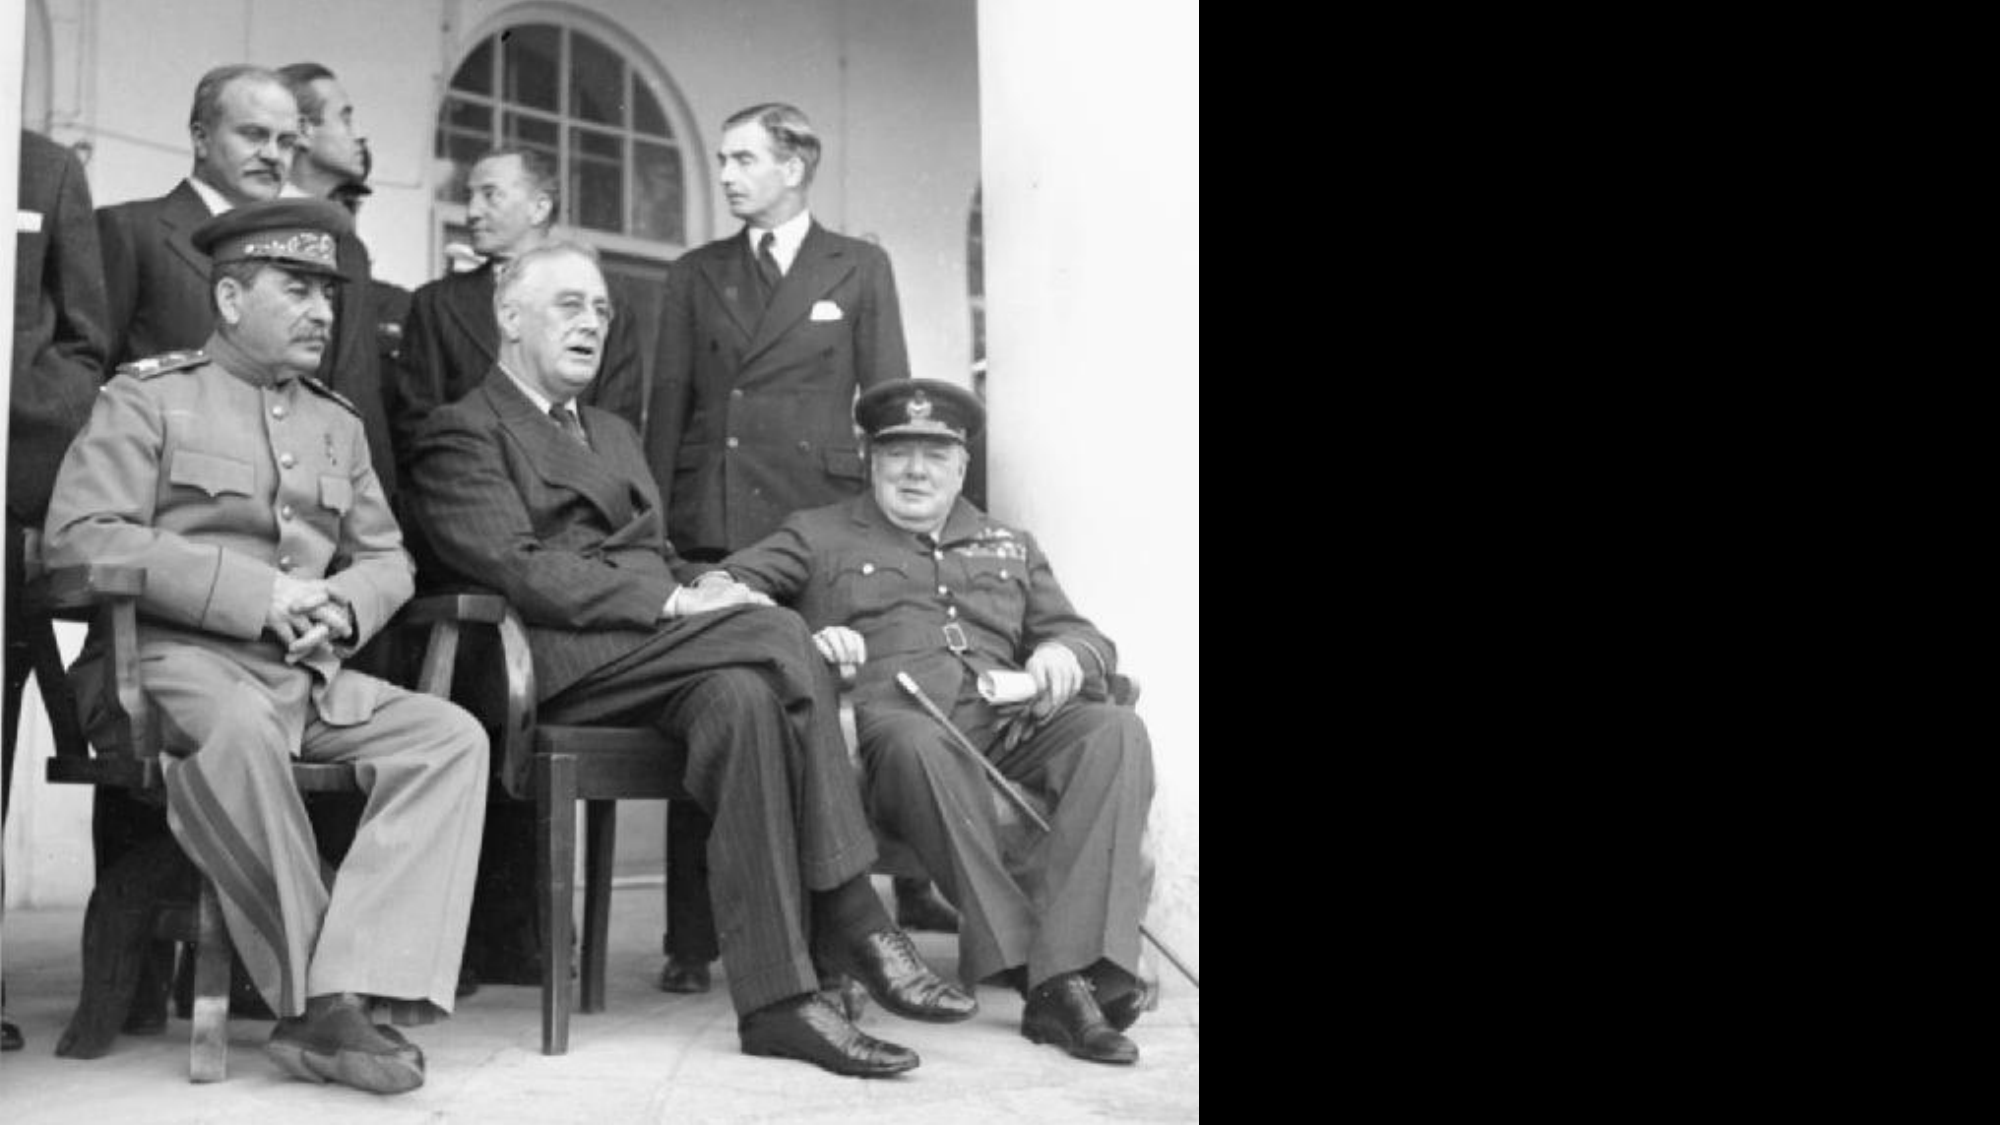

Joseph Stalin,
Franklin Roosevelt and Winston Churchill at the Teheran conference,
3 December 1943.
Behind them are Mr Molotov, Avril Harriman, Sir Archibald Clark-Kerr and Anthony Eden.